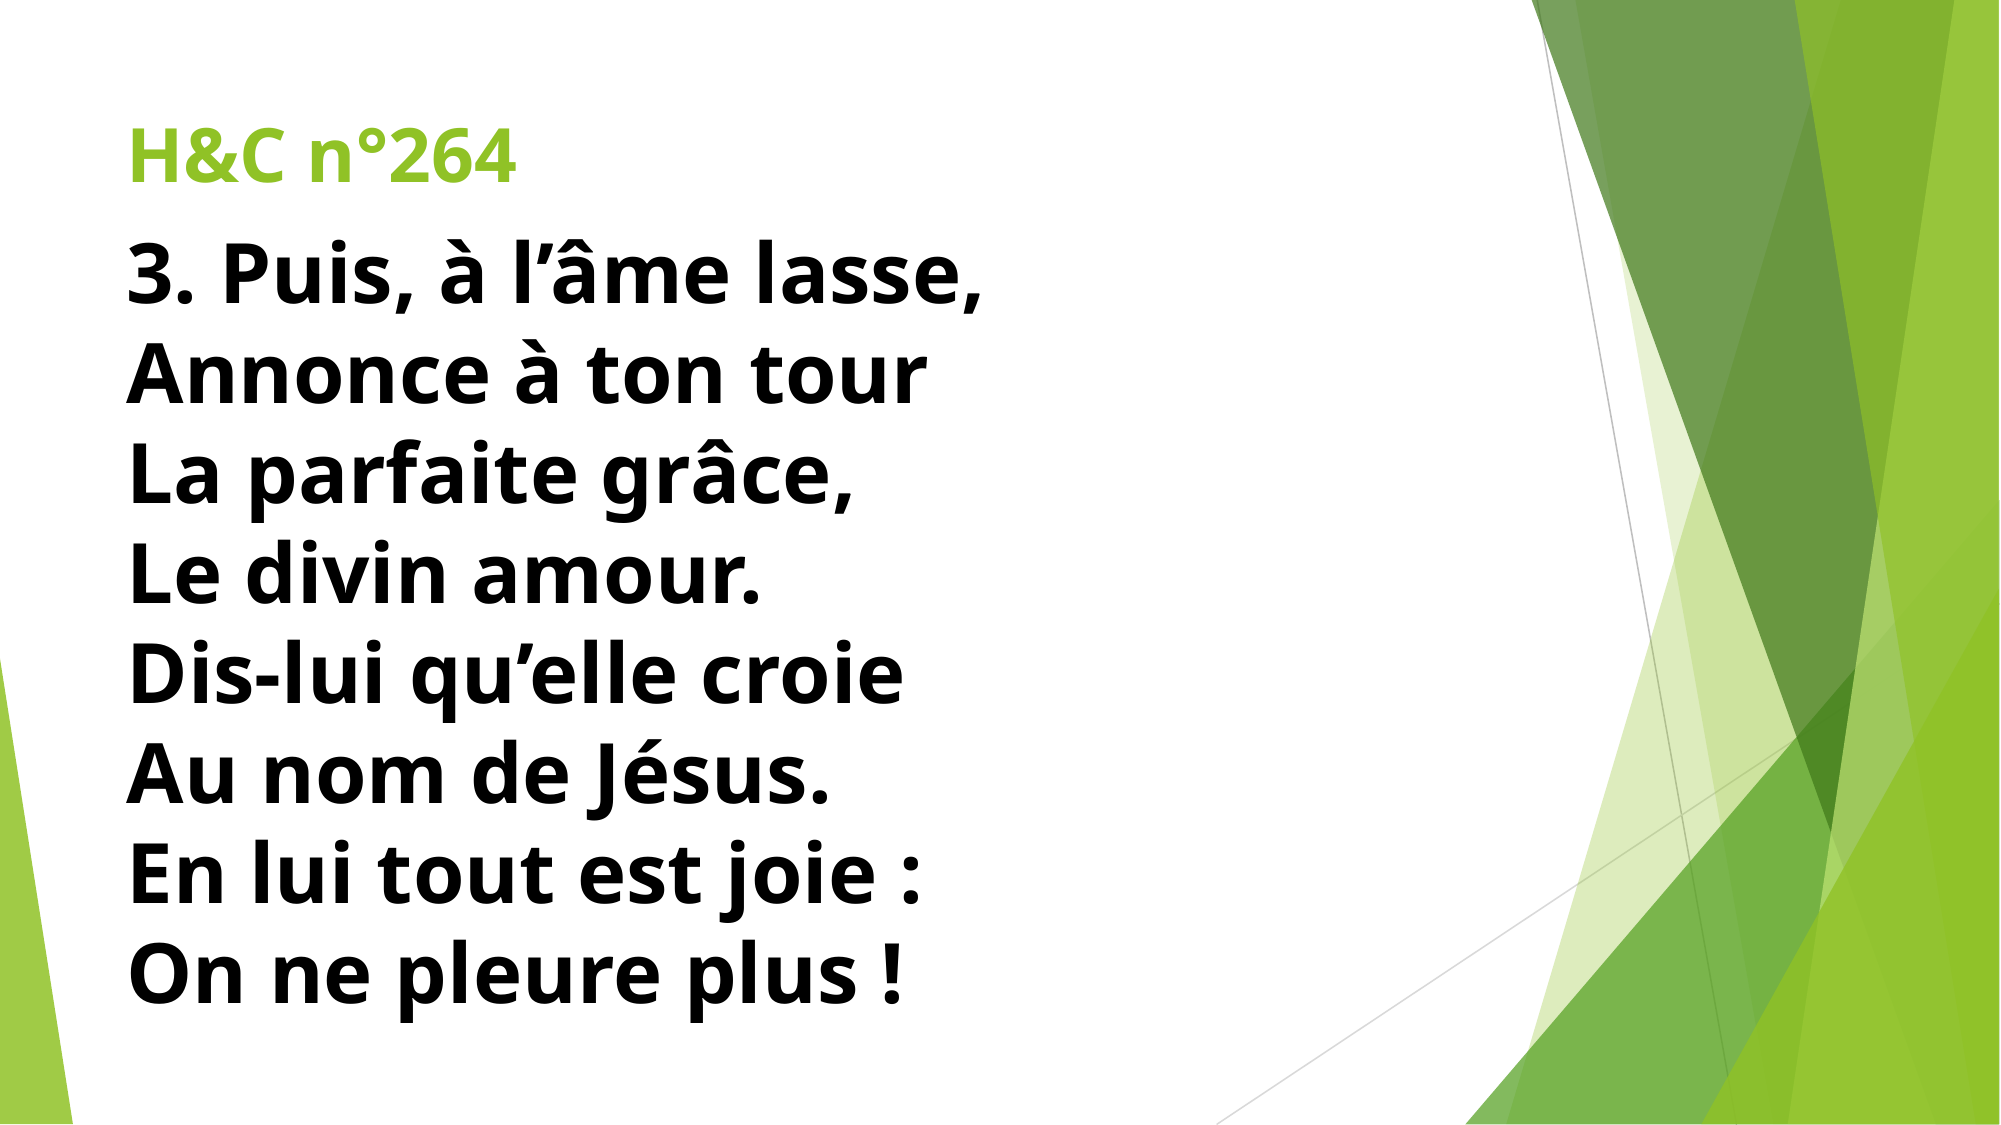

H&C n°264
3. Puis, à l’âme lasse,
Annonce à ton tour
La parfaite grâce,
Le divin amour.
Dis-lui qu’elle croie
Au nom de Jésus.
En lui tout est joie :
On ne pleure plus !